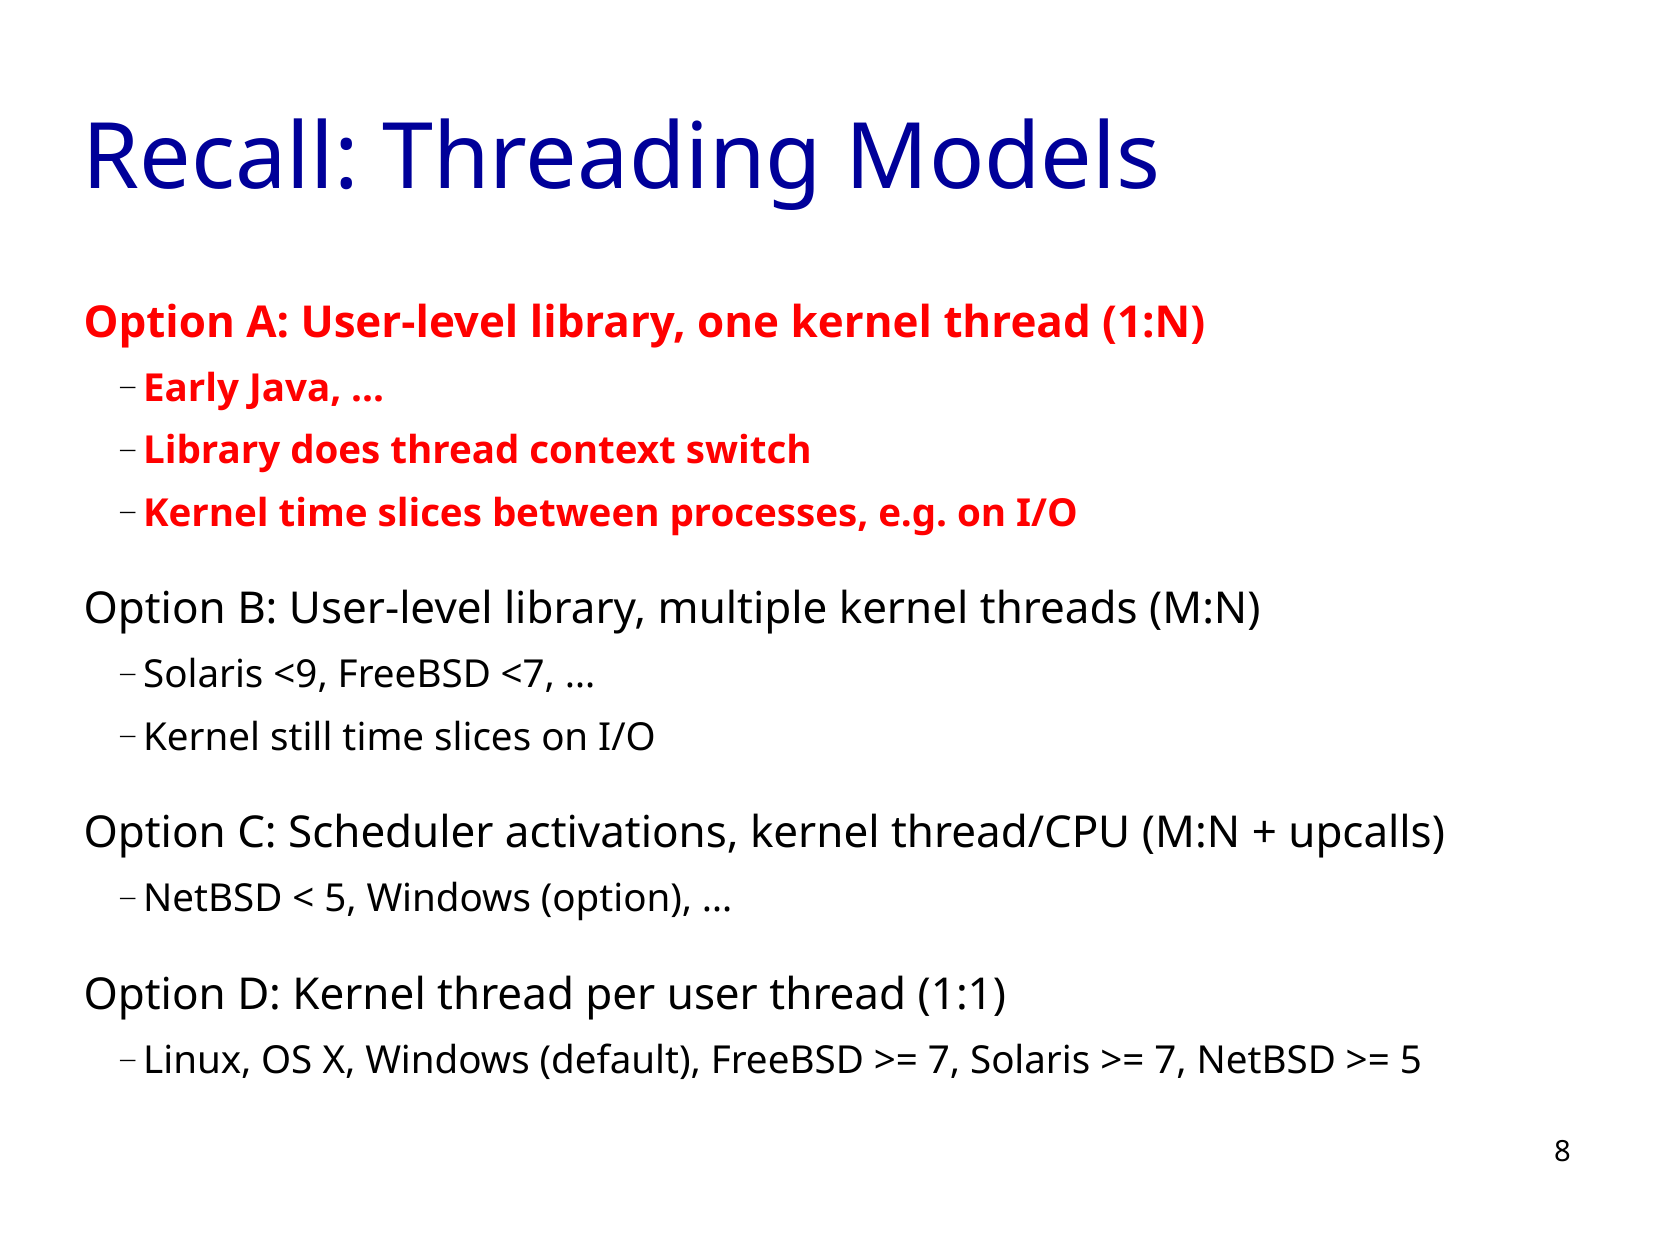

# Recall: Threading Models
Option A: User-level library, one kernel thread (1:N)
Early Java, ...
Library does thread context switch
Kernel time slices between processes, e.g. on I/O
Option B: User-level library, multiple kernel threads (M:N)
Solaris <9, FreeBSD <7, …
Kernel still time slices on I/O
Option C: Scheduler activations, kernel thread/CPU (M:N + upcalls)
NetBSD < 5, Windows (option), …
Option D: Kernel thread per user thread (1:1)
Linux, OS X, Windows (default), FreeBSD >= 7, Solaris >= 7, NetBSD >= 5
8